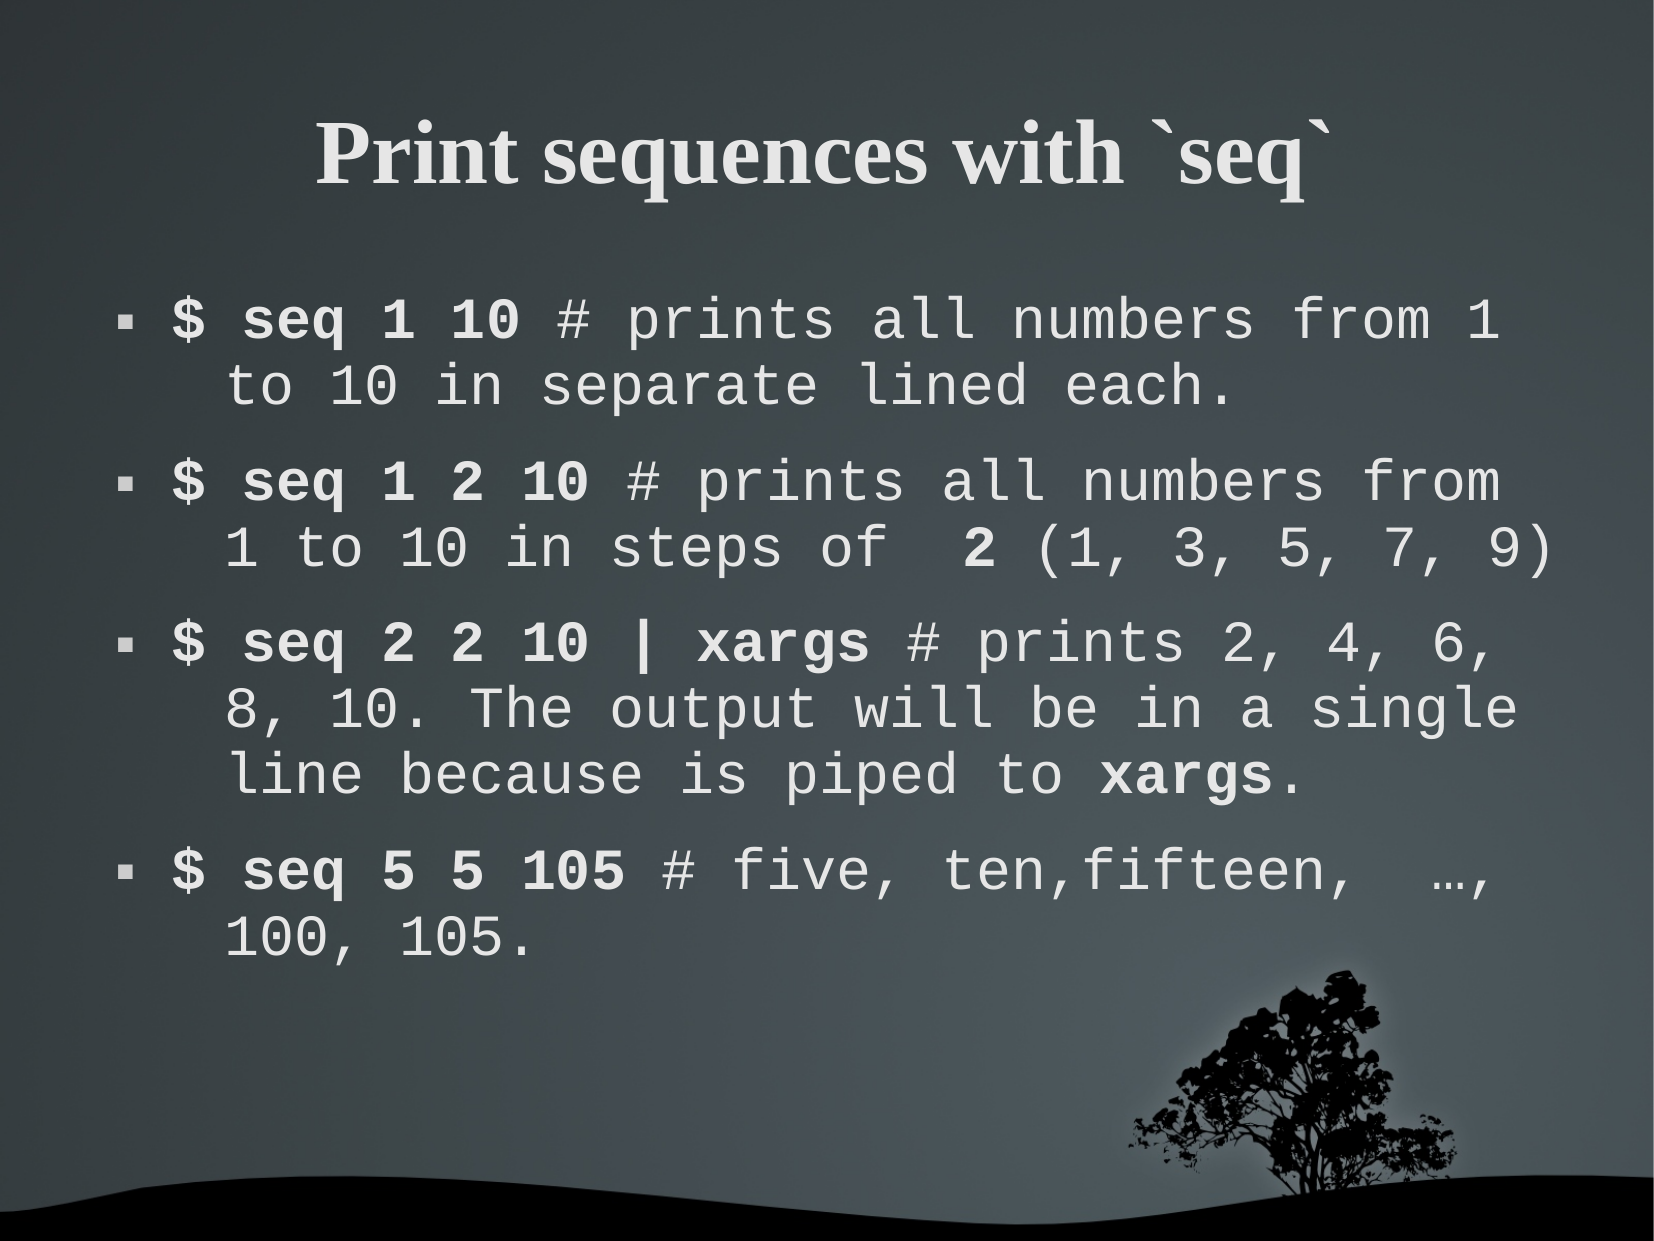

# Print sequences with `seq`
$ seq 1 10 # prints all numbers from 1 to 10 in separate lined each.
$ seq 1 2 10 # prints all numbers from 1 to 10 in steps of	2 (1, 3, 5, 7, 9)
$ seq 2 2 10 | xargs # prints 2, 4, 6, 8, 10. The output will be in a single line because is piped to xargs.
$ seq 5 5 105 # five, ten,fifteen, …, 100, 105.